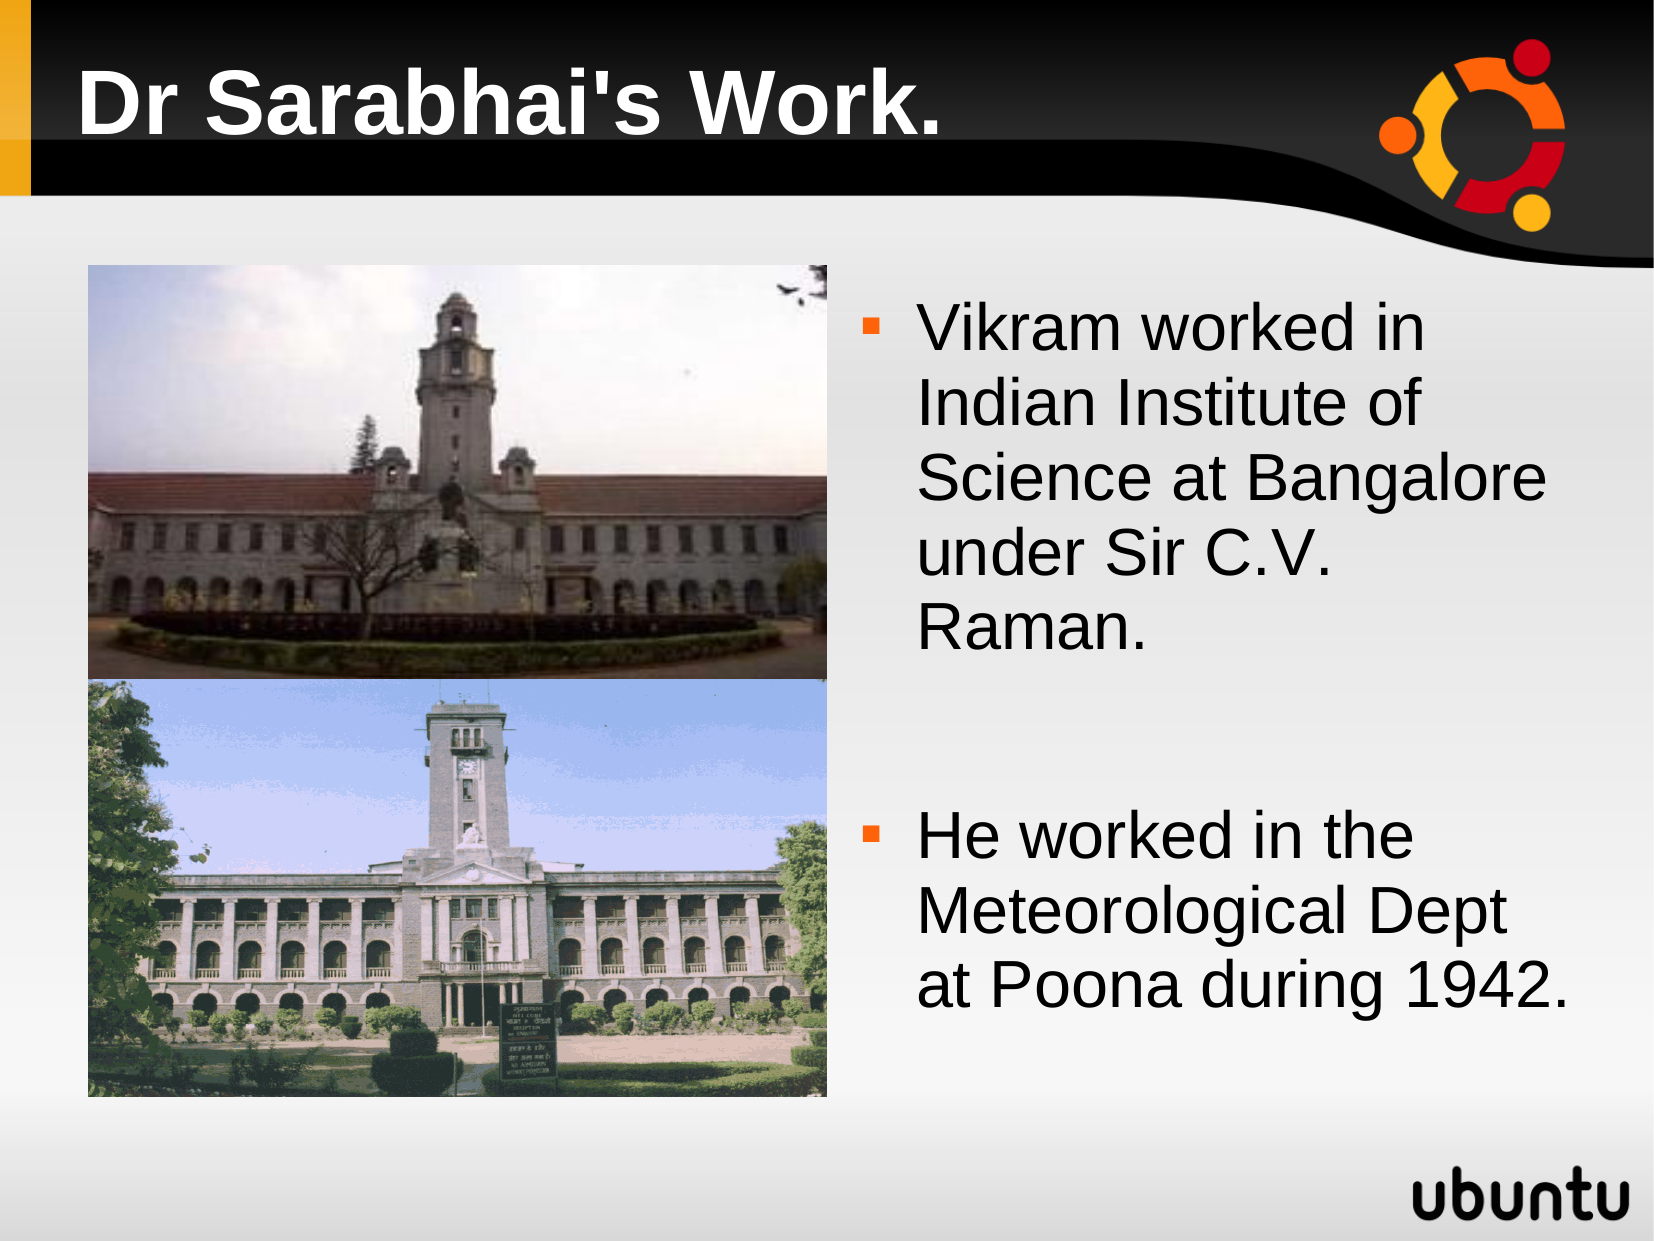

# Dr Sarabhai's Work.
Vikram worked in Indian Institute of Science at Bangalore under Sir C.V. Raman.
He worked in the Meteorological Dept at Poona during 1942.